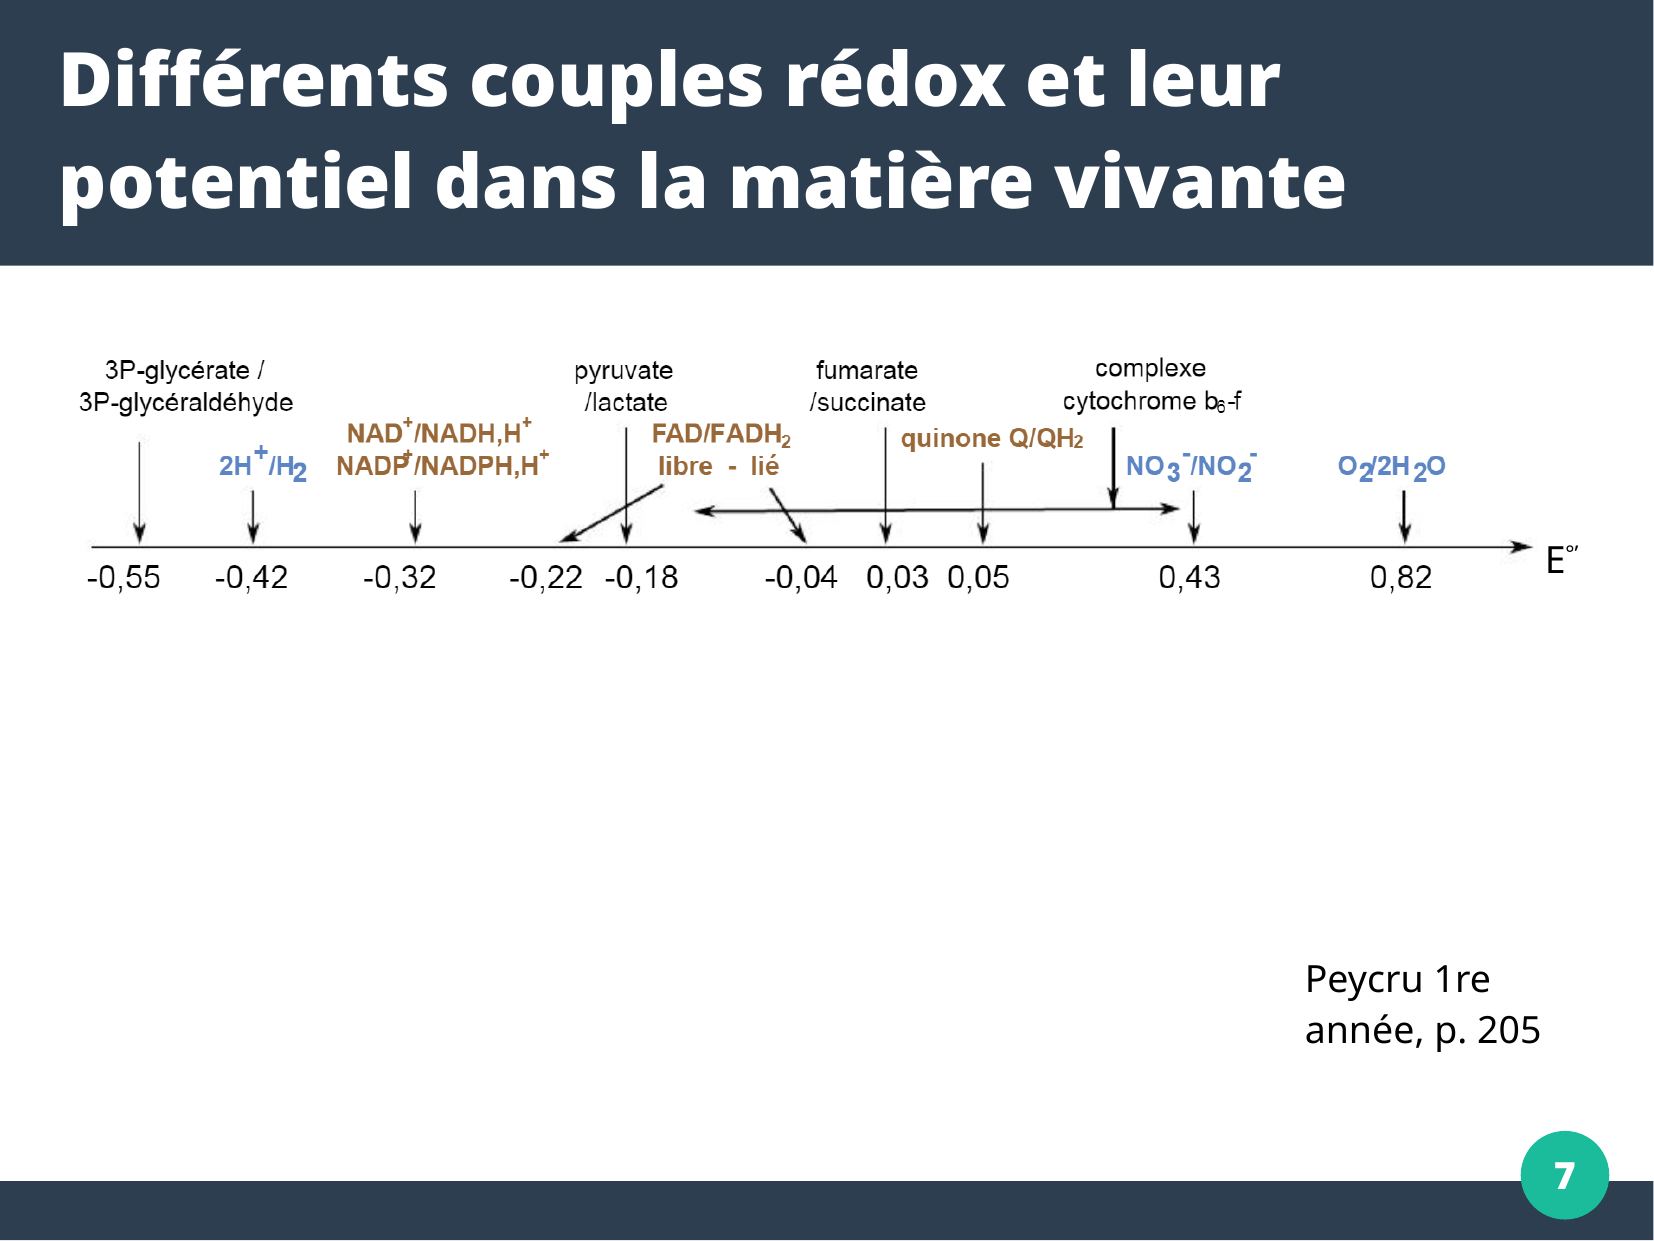

# Différents couples rédox et leur potentiel dans la matière vivante
E°’
Peycru 1re année, p. 205
7